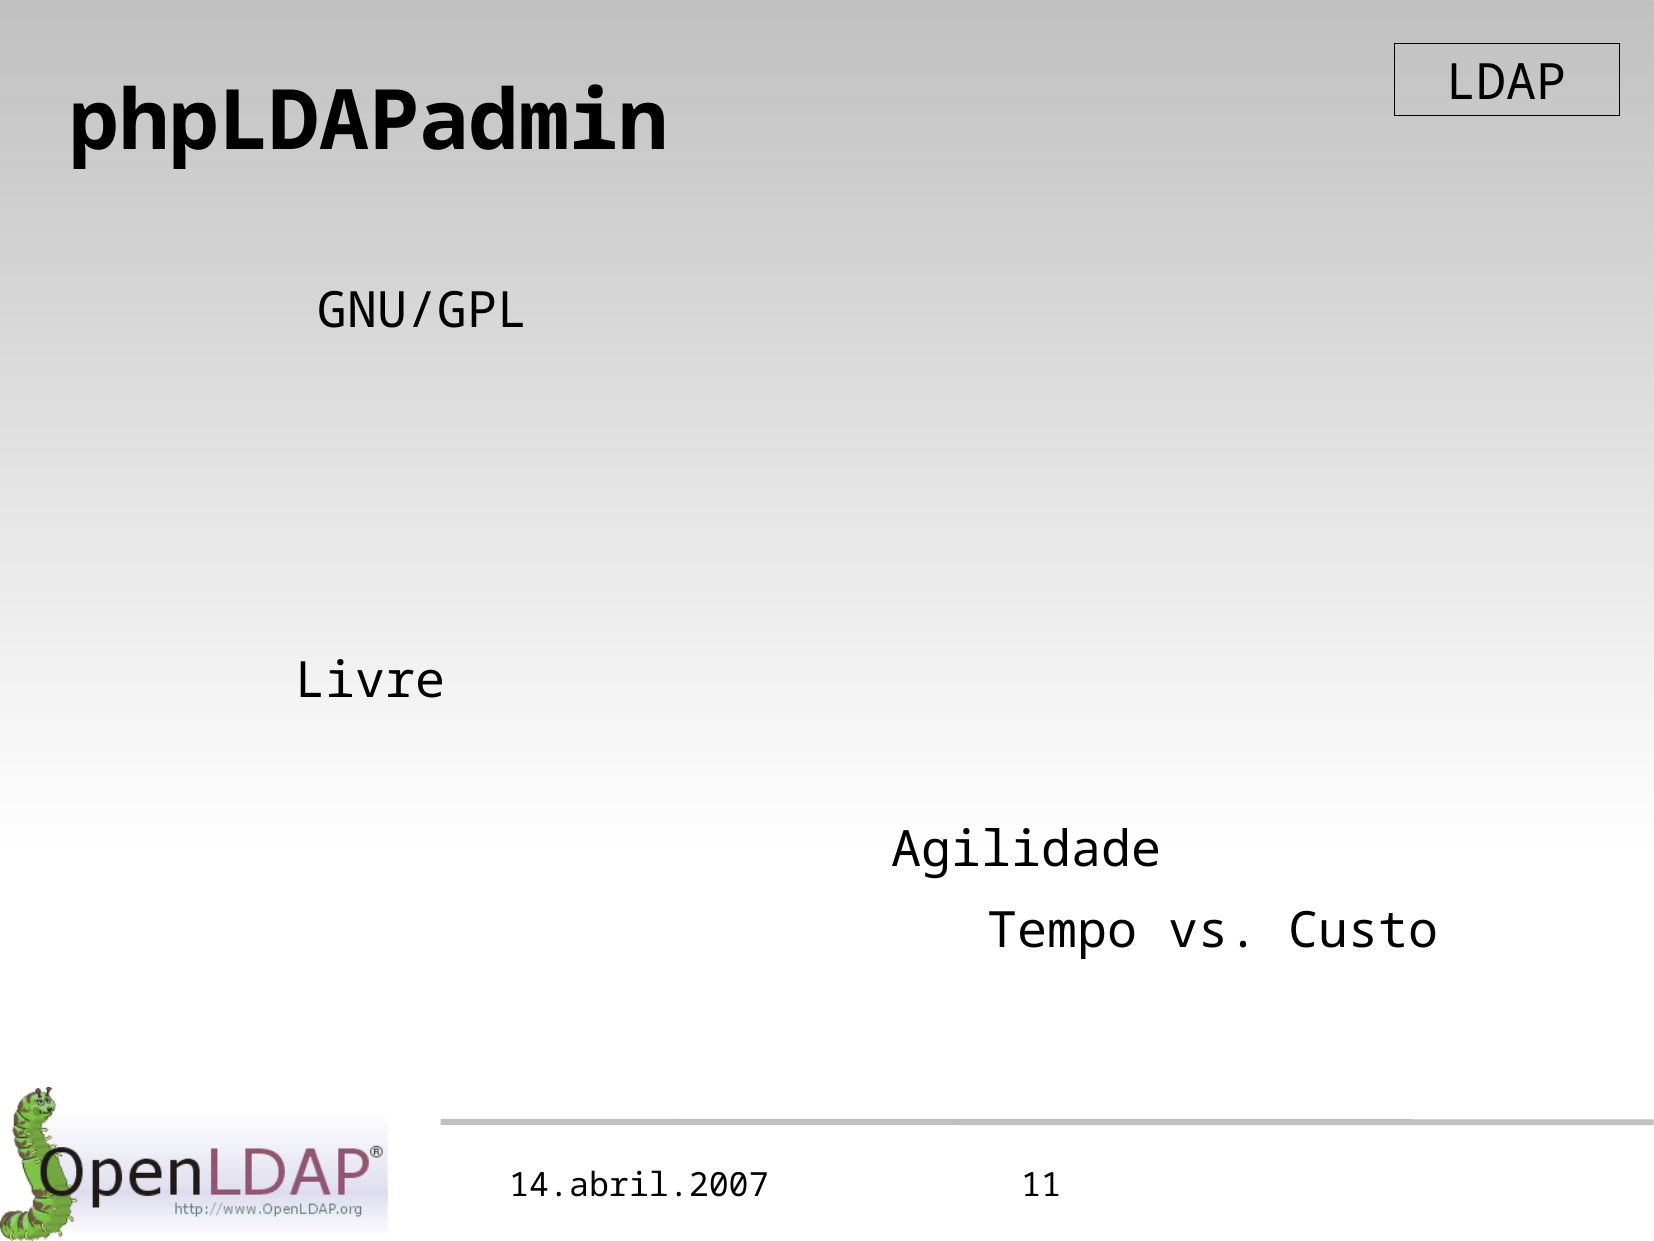

LDAP
phpLDAPadmin
GNU/GPL
Livre
Agilidade
Tempo vs. Custo